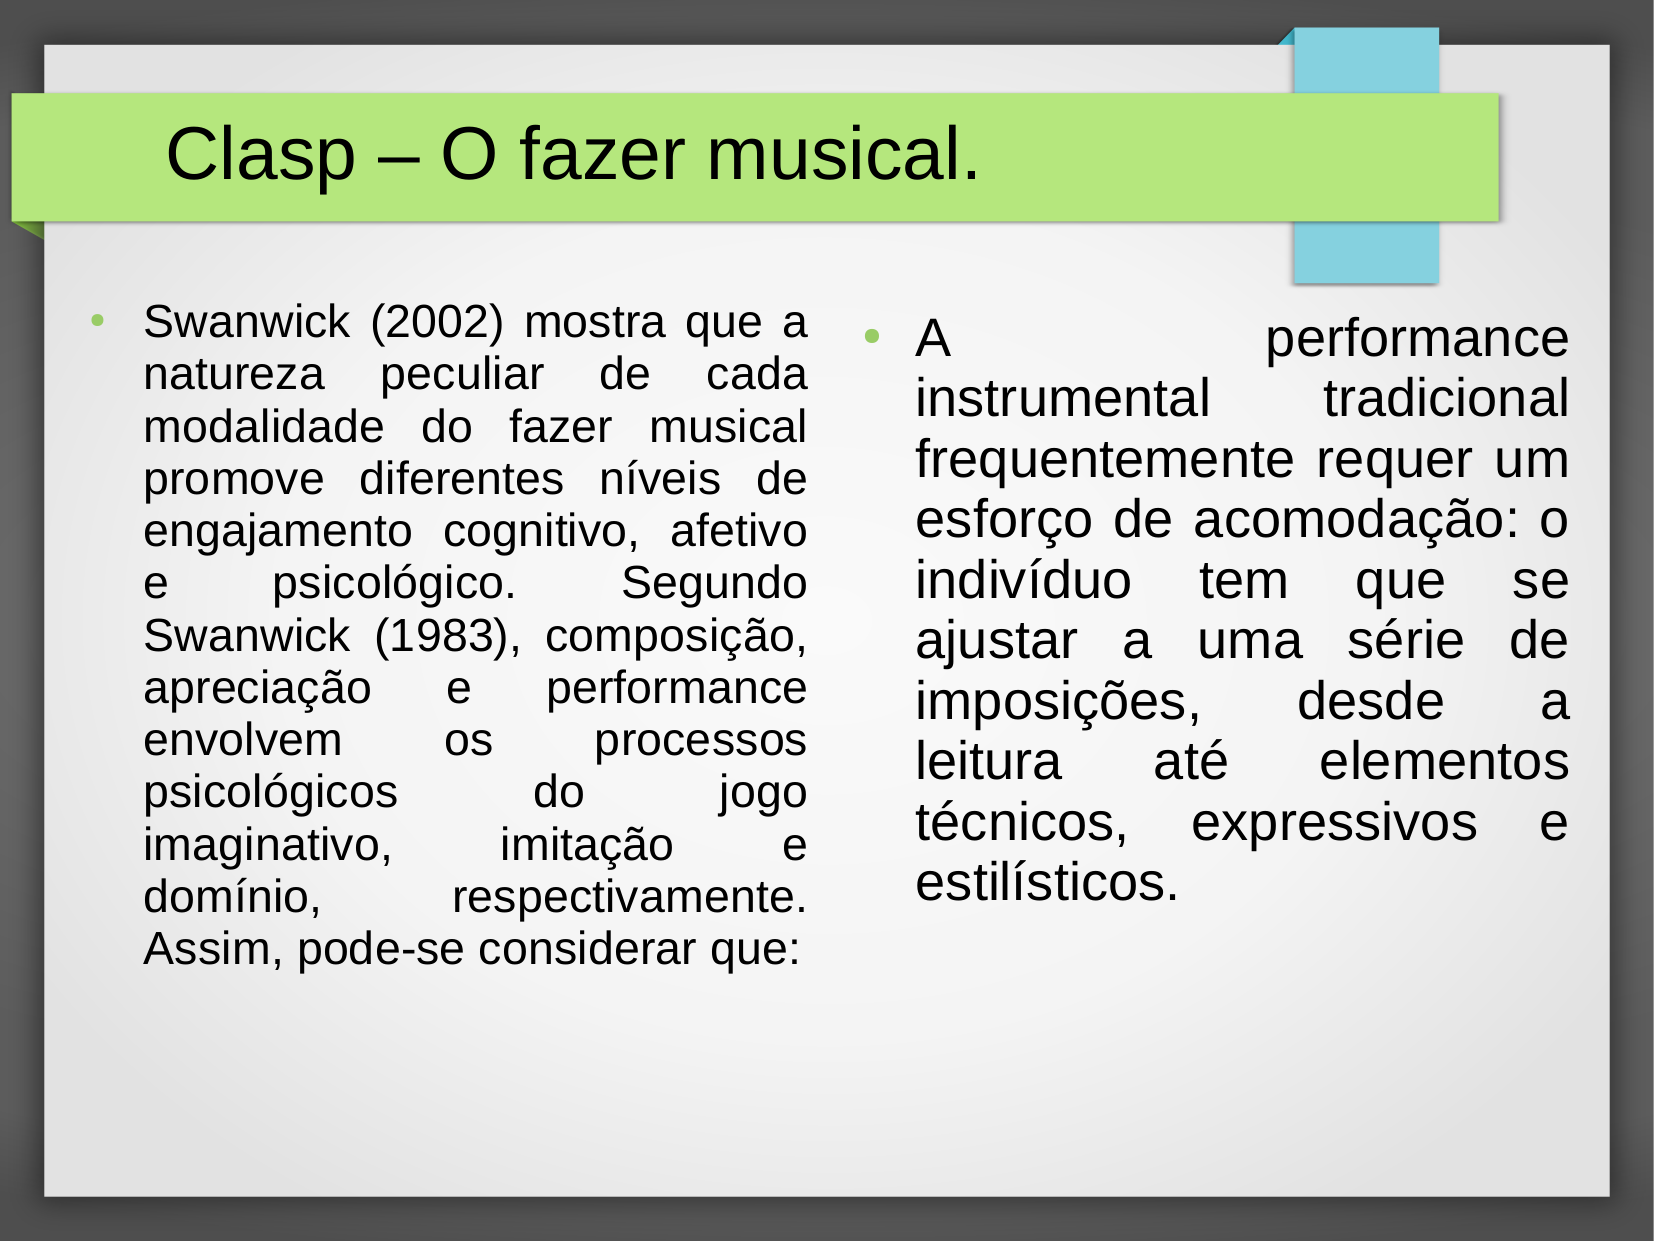

# Clasp – O fazer musical.
Swanwick (2002) mostra que a natureza peculiar de cada modalidade do fazer musical promove diferentes níveis de engajamento cognitivo, afetivo e psicológico. Segundo Swanwick (1983), composição, apreciação e performance envolvem os processos psicológicos do jogo imaginativo, imitação e domínio, respectivamente. Assim, pode-se considerar que:
A performance instrumental tradicional frequentemente requer um esforço de acomodação: o indivíduo tem que se ajustar a uma série de imposições, desde a leitura até elementos técnicos, expressivos e estilísticos.